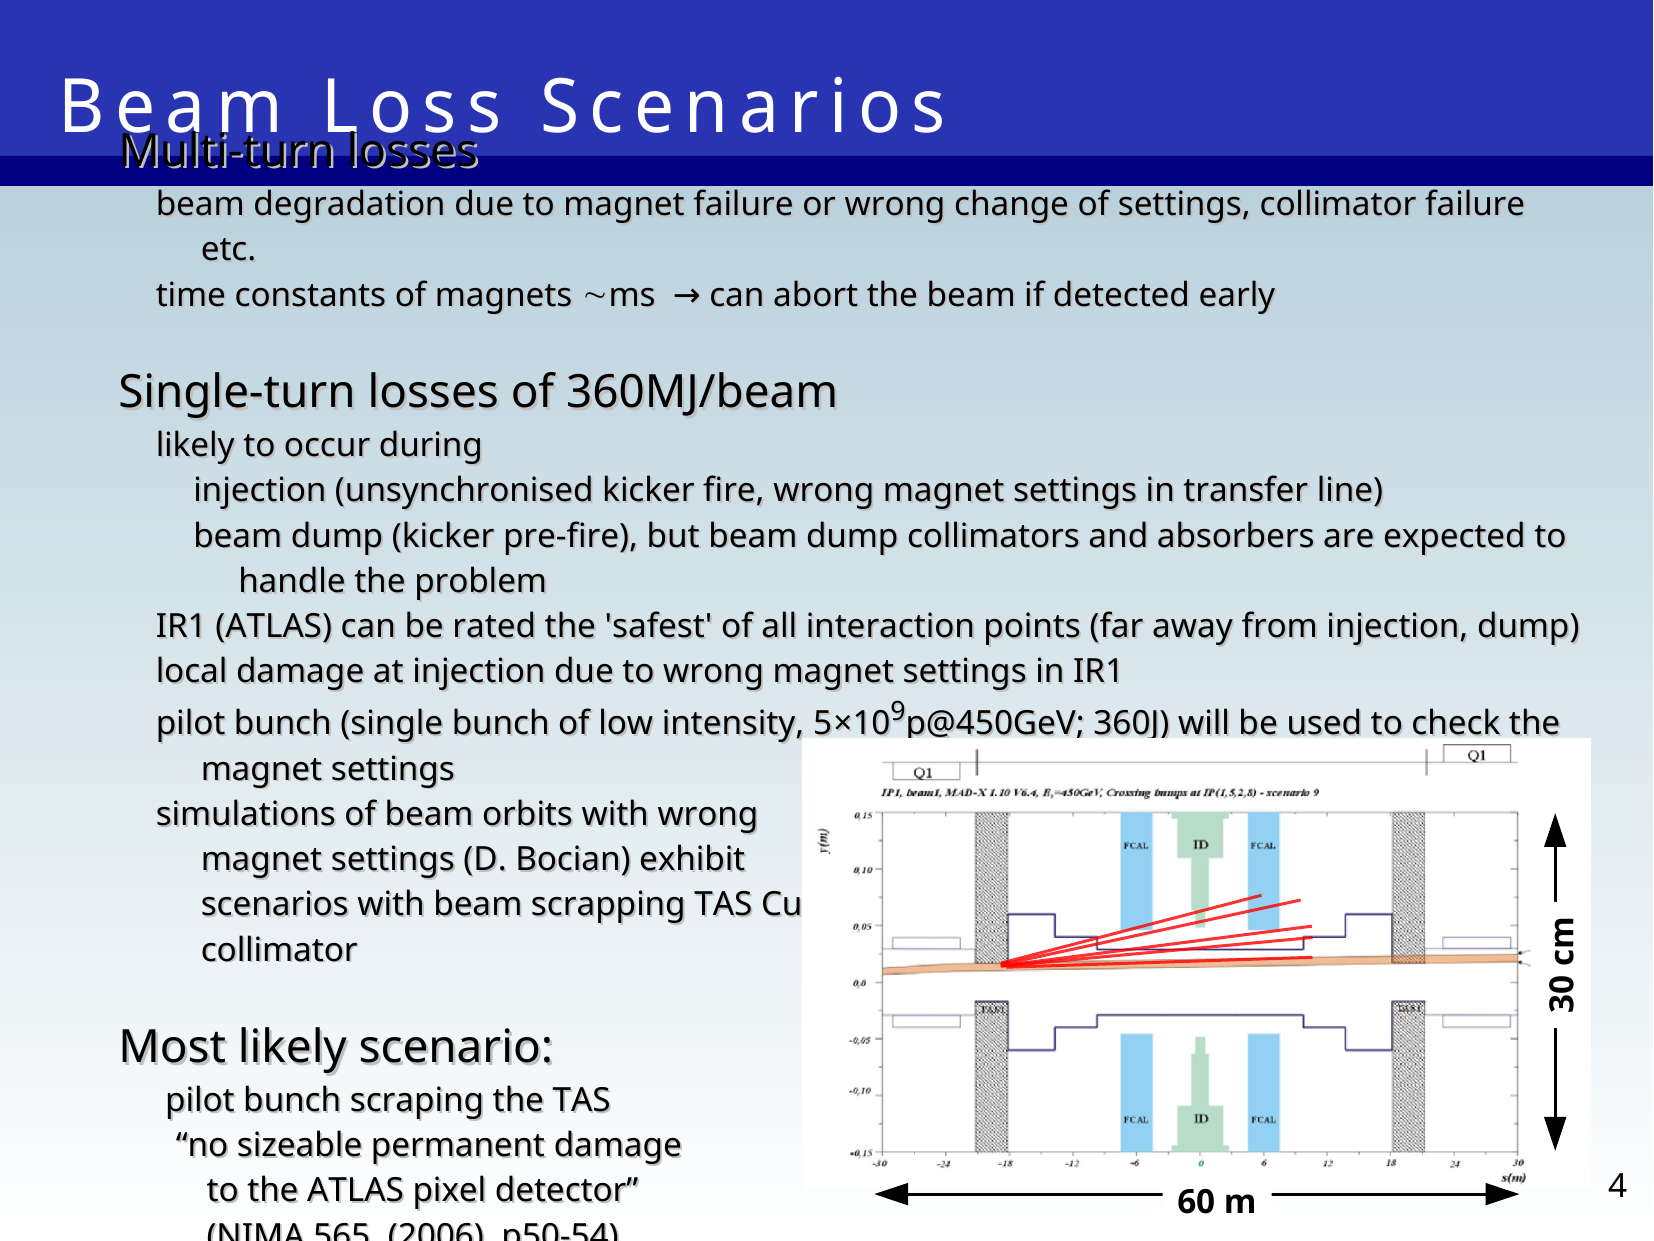

# Beam Loss Scenarios
Multi-turn losses
beam degradation due to magnet failure or wrong change of settings, collimator failure etc.
time constants of magnets ~ms → can abort the beam if detected early
Single-turn losses of 360MJ/beam
likely to occur during
injection (unsynchronised kicker fire, wrong magnet settings in transfer line)
beam dump (kicker pre-fire), but beam dump collimators and absorbers are expected to handle the problem
IR1 (ATLAS) can be rated the 'safest' of all interaction points (far away from injection, dump)
local damage at injection due to wrong magnet settings in IR1
pilot bunch (single bunch of low intensity, 5×109p@450GeV; 360J) will be used to check the magnet settings
simulations of beam orbits with wrong
magnet settings (D. Bocian) exhibit
scenarios with beam scrapping TAS Cu
collimator
Most likely scenario:
pilot bunch scraping the TAS
 “no sizeable permanent damage
to the ATLAS pixel detector”
(NIMA 565, (2006), p50-54)
30 cm
60 m
4